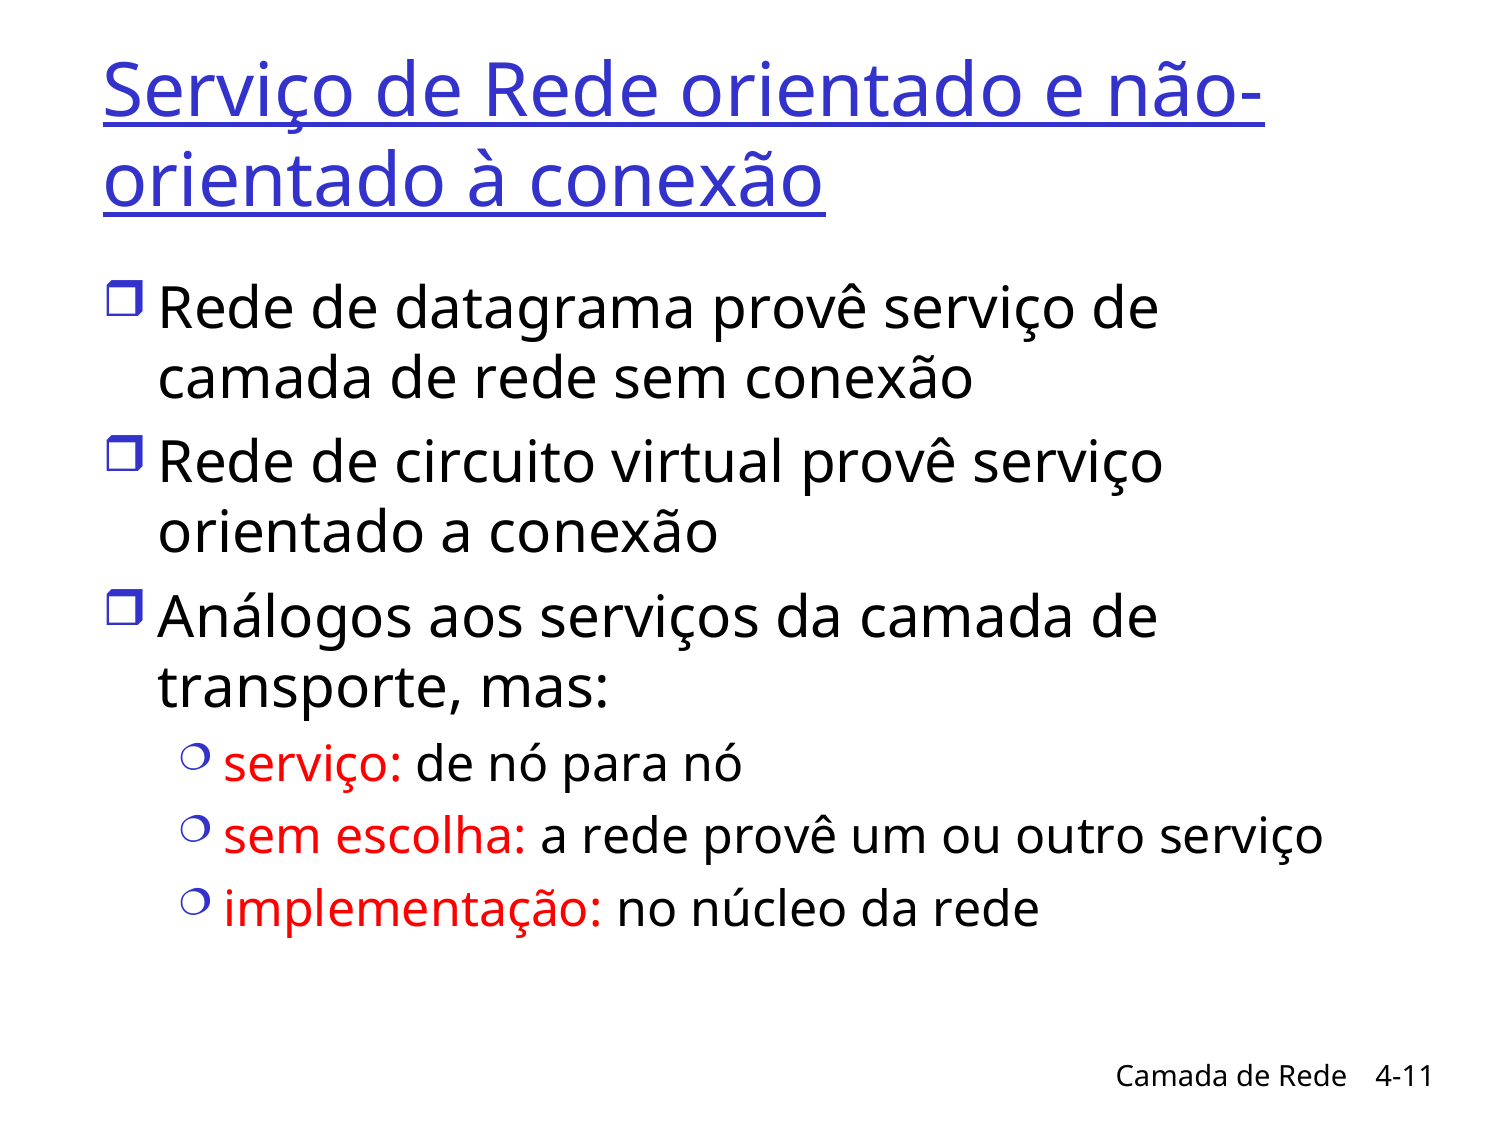

Serviço de Rede orientado e não-orientado à conexão
Rede de datagrama provê serviço de camada de rede sem conexão
Rede de circuito virtual provê serviço orientado a conexão
Análogos aos serviços da camada de transporte, mas:
serviço: de nó para nó
sem escolha: a rede provê um ou outro serviço
implementação: no núcleo da rede
Camada de Rede